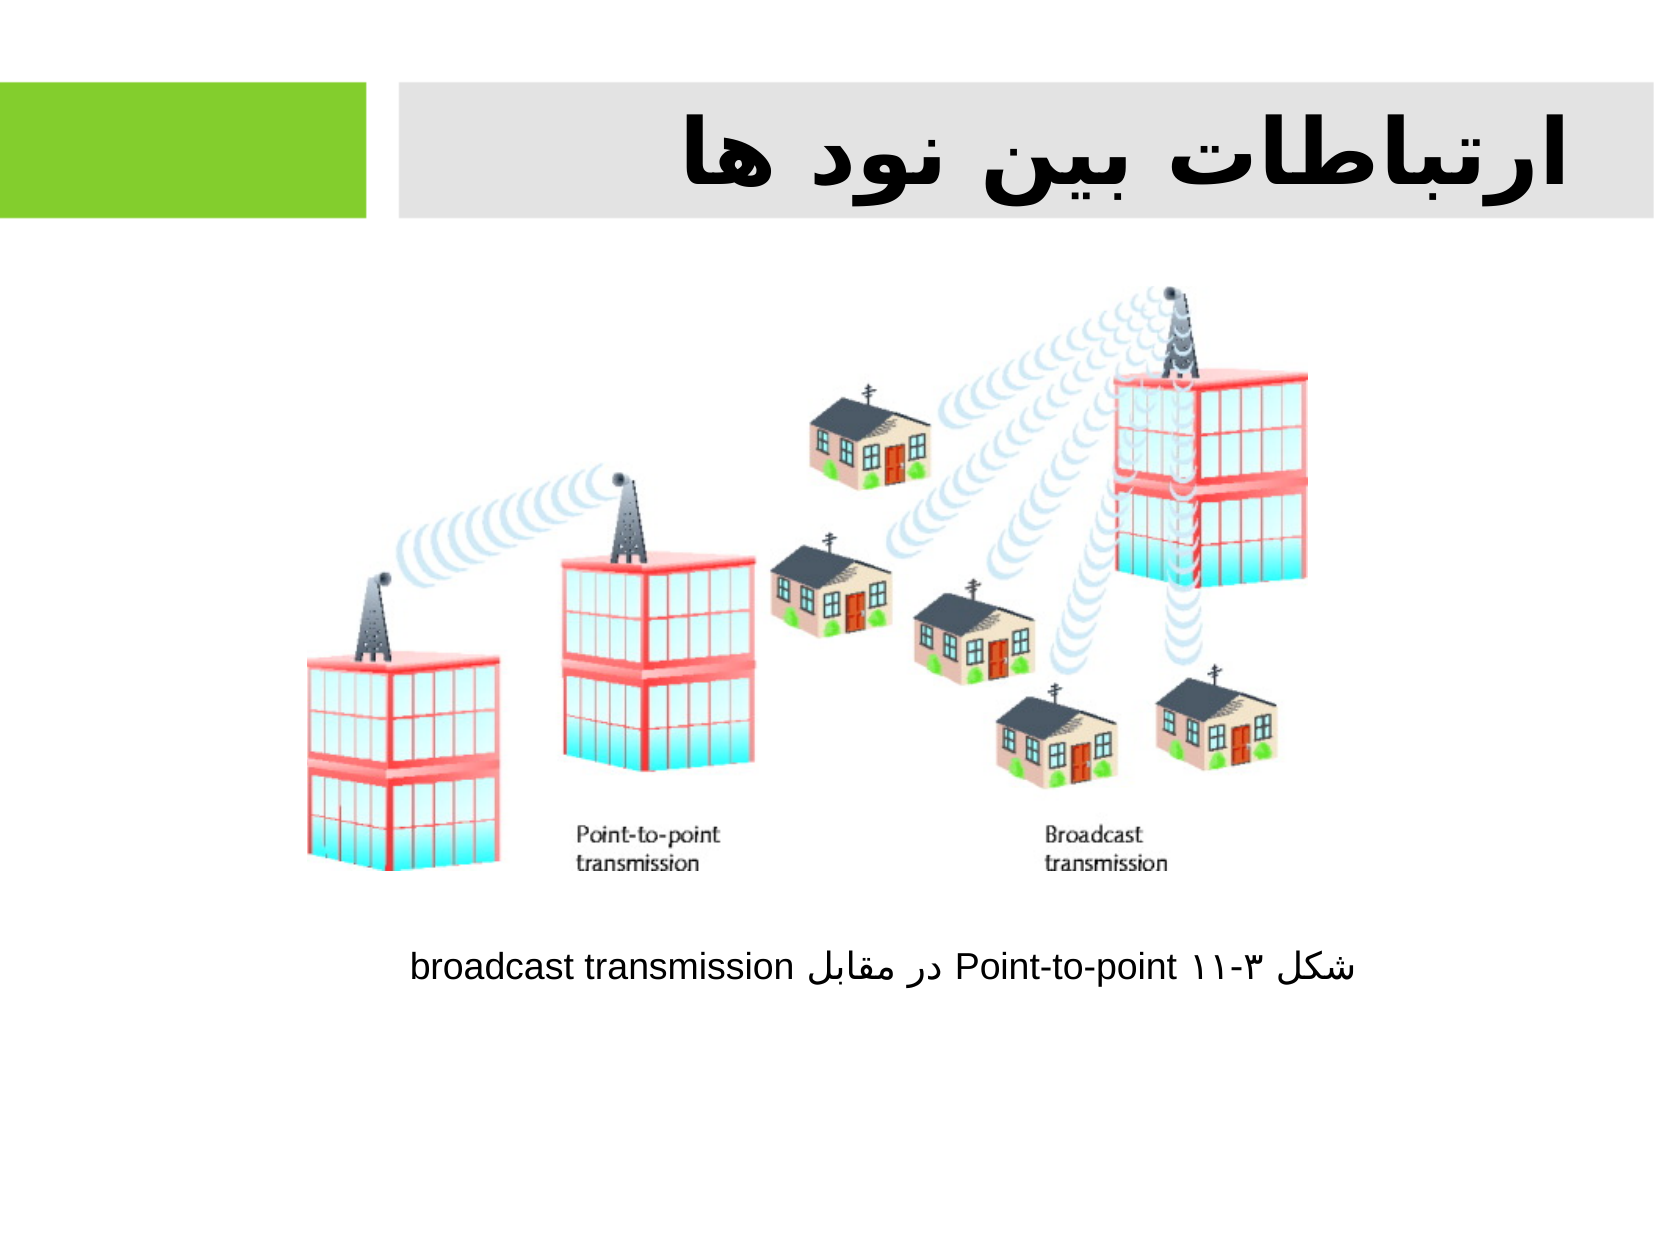

# ارتباطات بین نود ها
شکل ۳-۱۱ Point-to-point در مقابل broadcast transmission